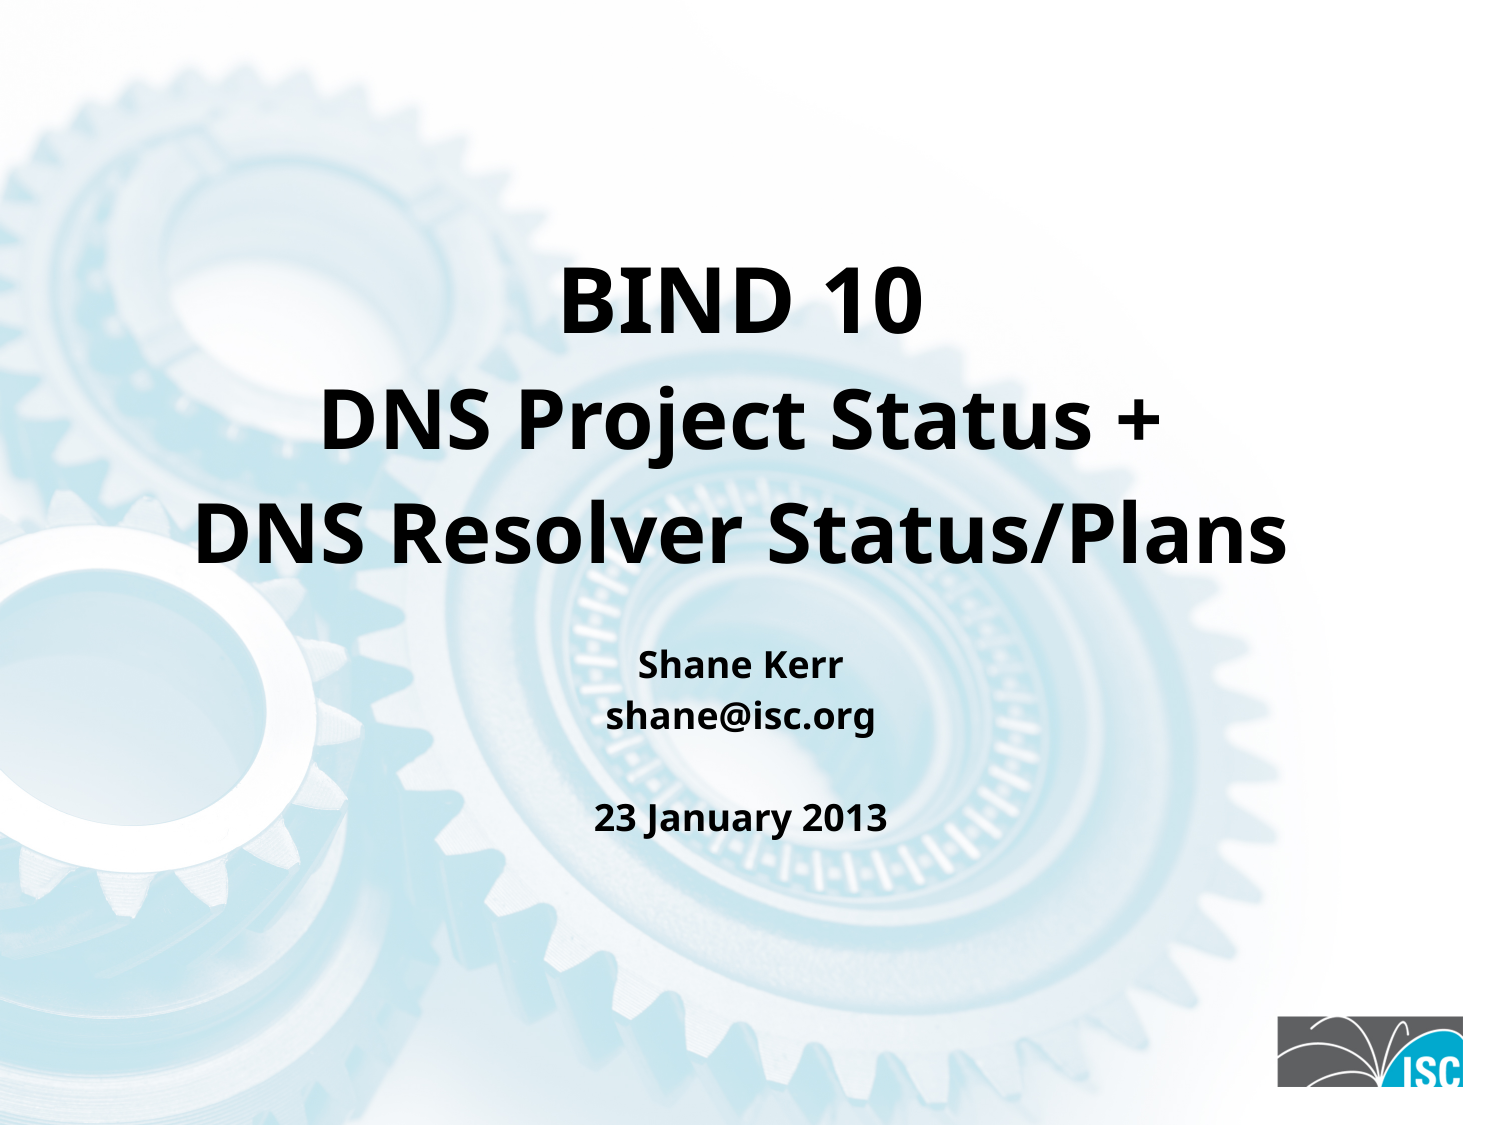

# BIND 10 DNS Project Status + DNS Resolver Status/Plans Shane Kerr shane@isc.org 23 January 2013